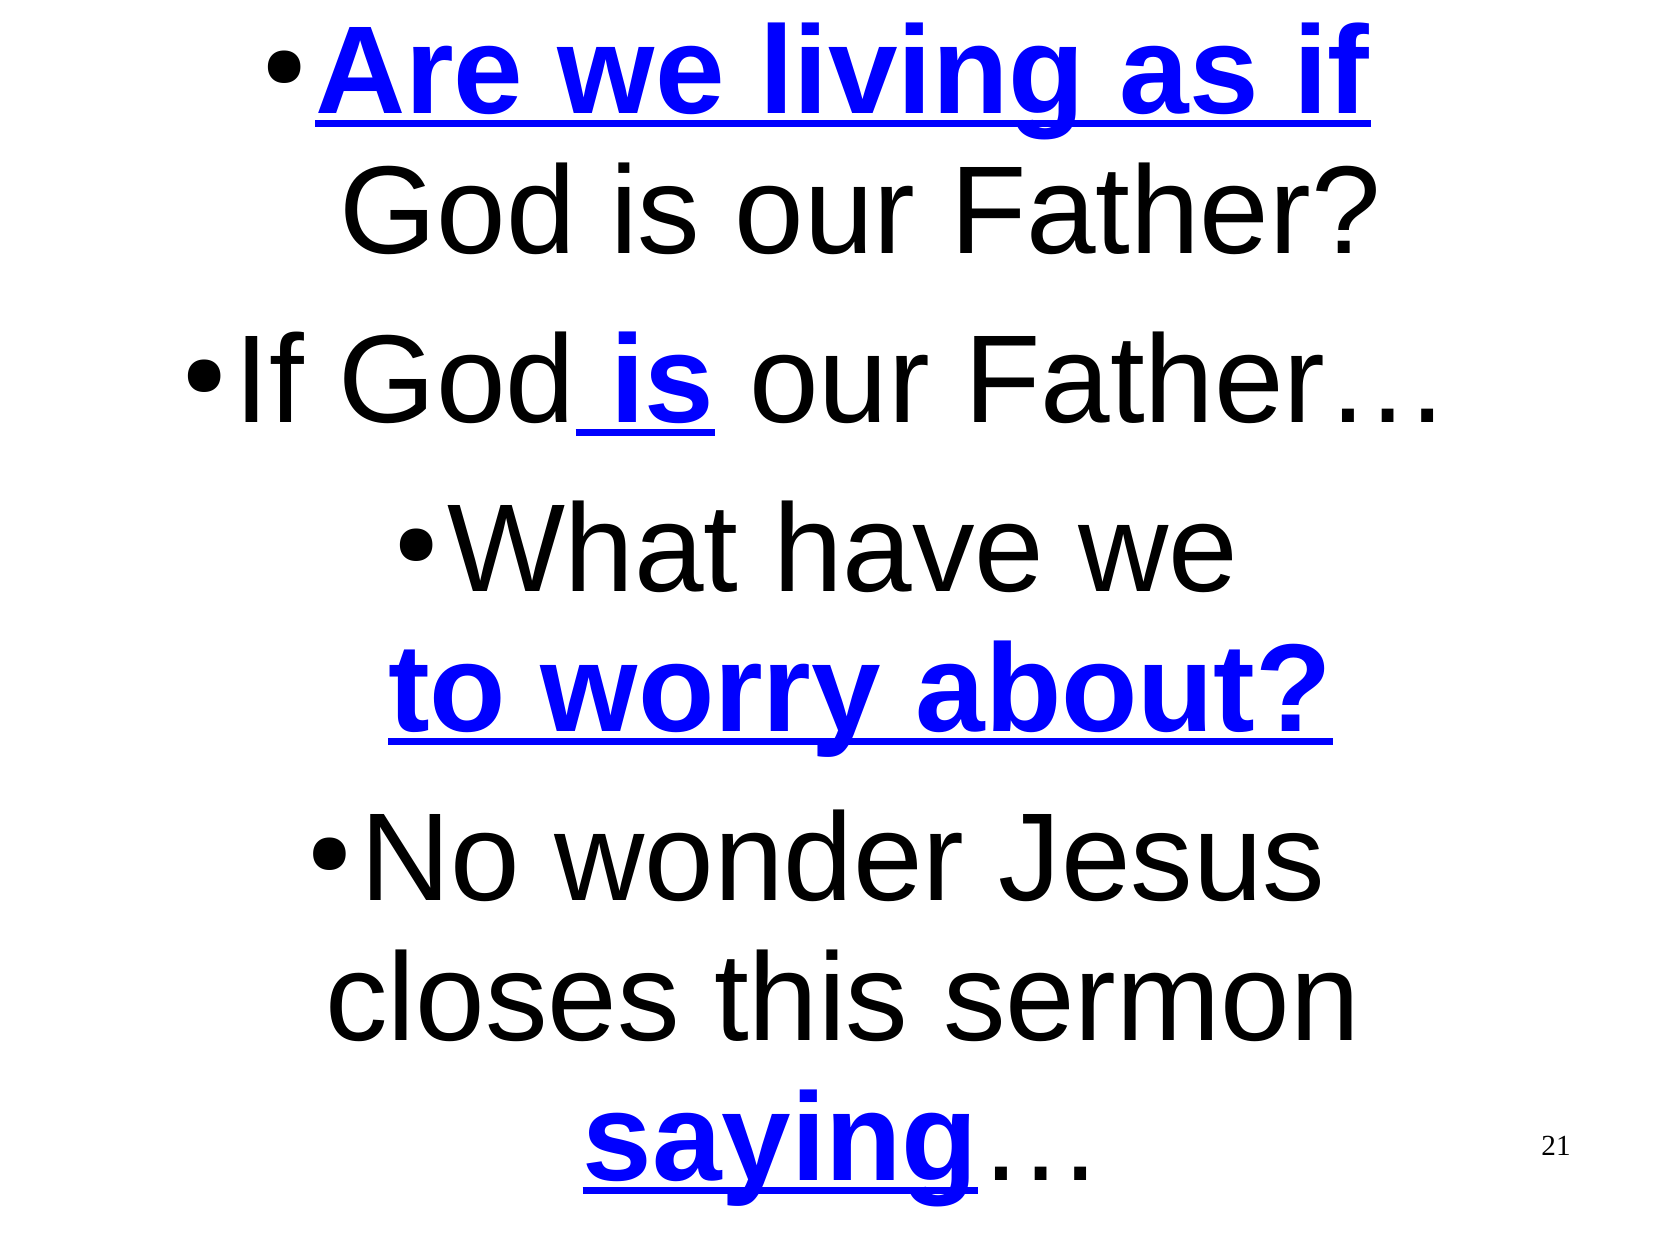

# Are we living as if God is our Father?
If God is our Father…
What have we
to worry about?
No wonder Jesus
closes this sermon
saying…
21